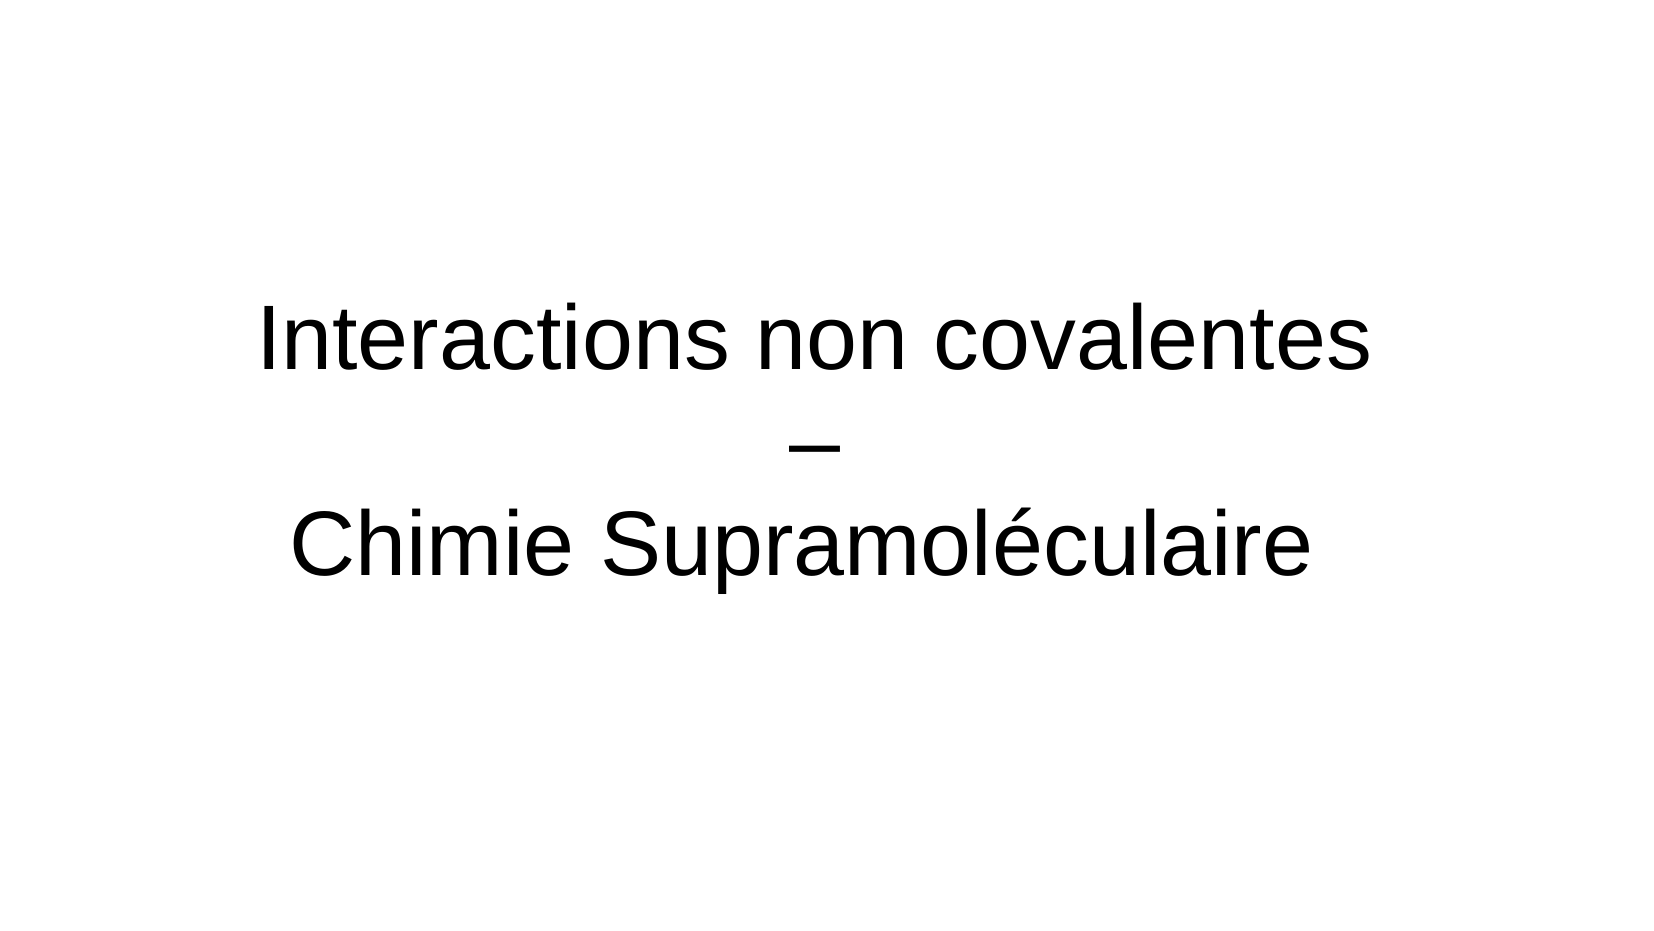

# Interactions non covalentes – Chimie Supramoléculaire